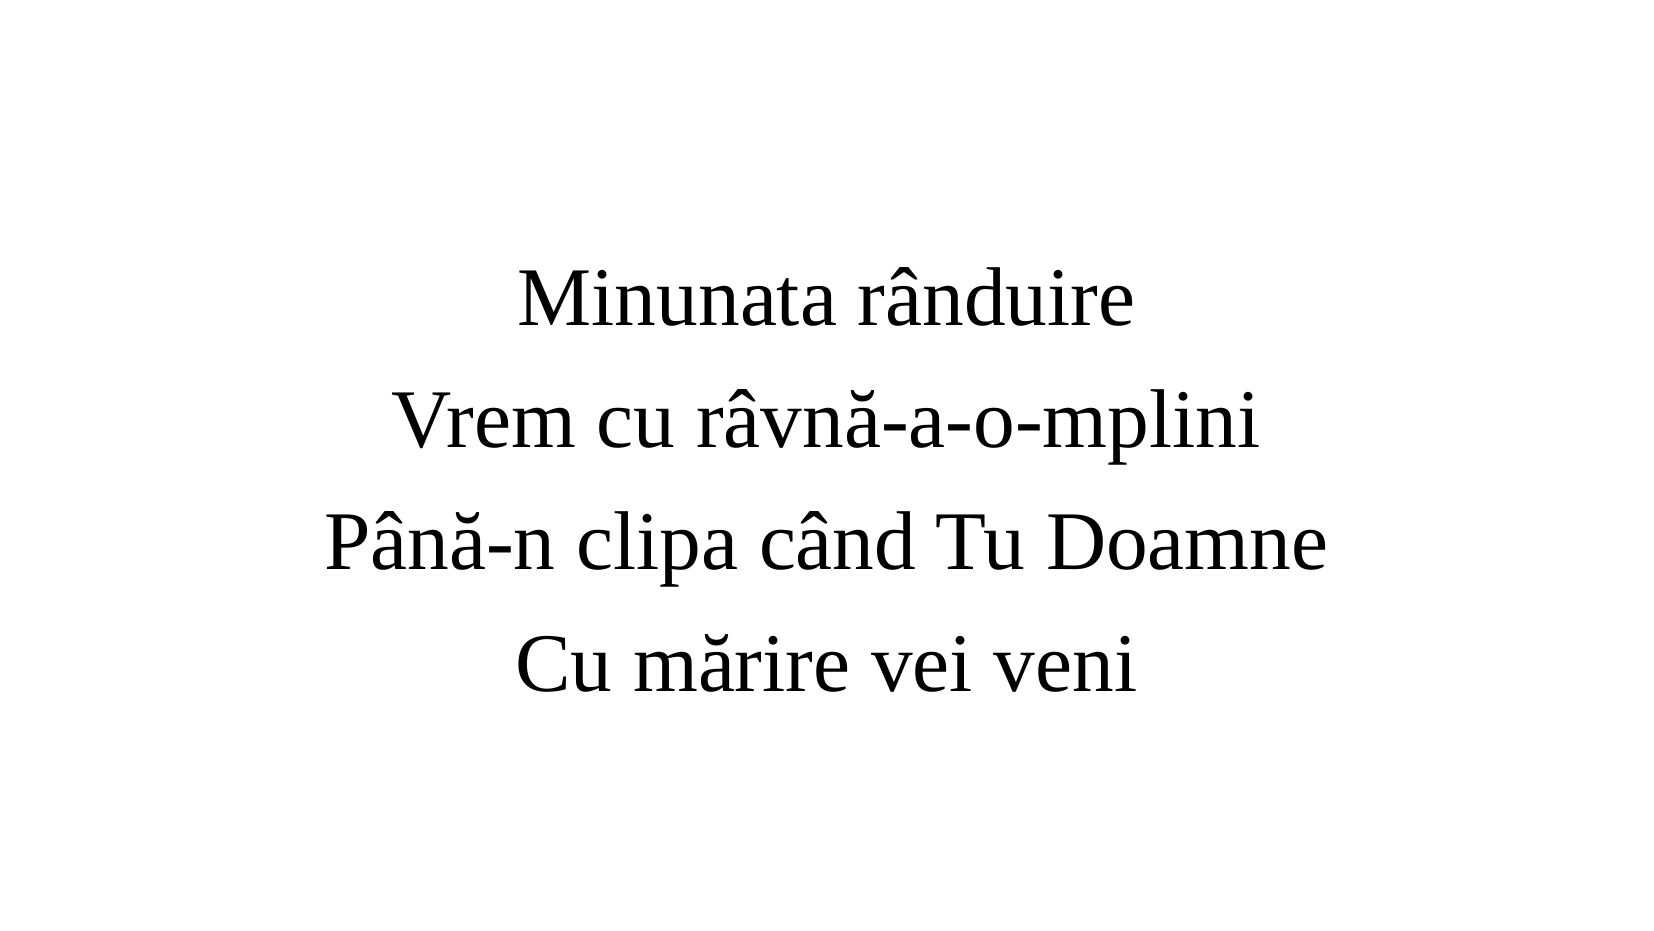

# Minunata rânduire
Vrem cu râvnă-a-o-mplini
Până-n clipa când Tu Doamne
Cu mărire vei veni